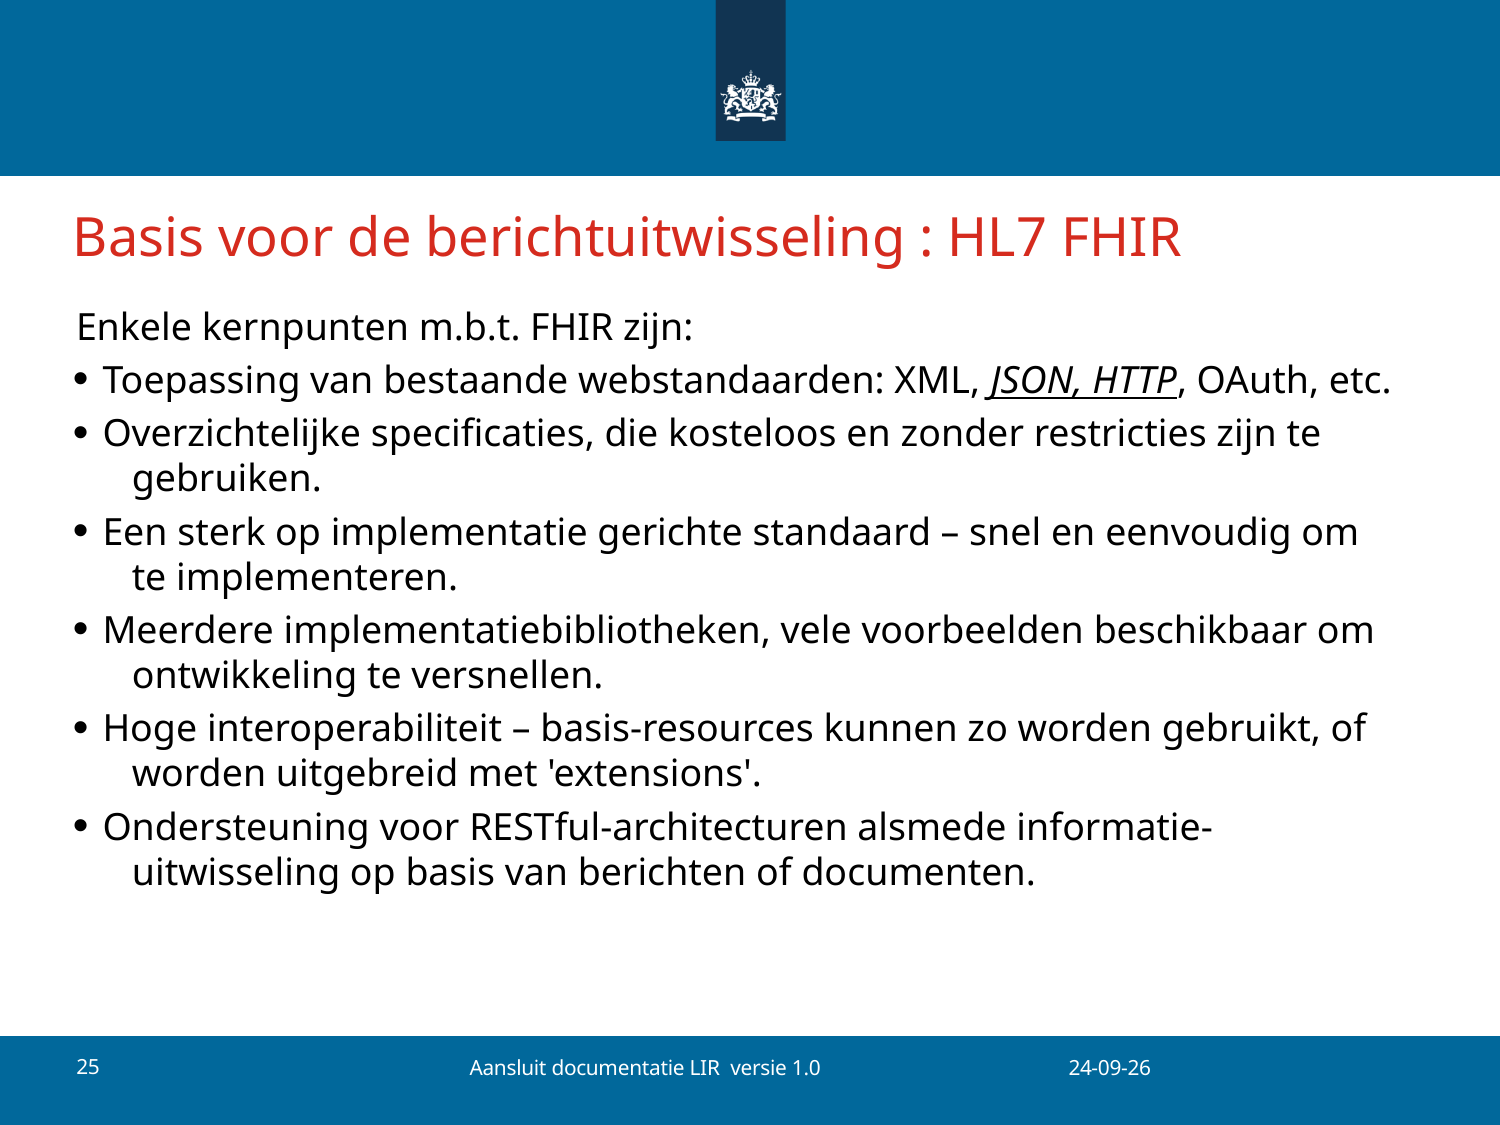

# Basis voor de berichtuitwisseling : HL7 FHIR
Enkele kernpunten m.b.t. FHIR zijn:​
Toepassing van bestaande webstandaarden: XML, JSON, HTTP, OAuth, etc.
Overzichtelijke specificaties, die kosteloos en zonder restricties zijn te gebruiken.
Een sterk op implementatie gerichte standaard – snel en eenvoudig om te implementeren.
Meerdere implementatiebibliotheken, vele voorbeelden beschikbaar om ontwikkeling te versnellen.
Hoge interoperabiliteit – basis-resources kunnen zo worden gebruikt, of worden uitgebreid met 'extensions'.
Ondersteuning voor RESTful-architecturen alsmede informatie-uitwisseling op basis van berichten of documenten.
Aansluit documentatie LIR versie 1.0